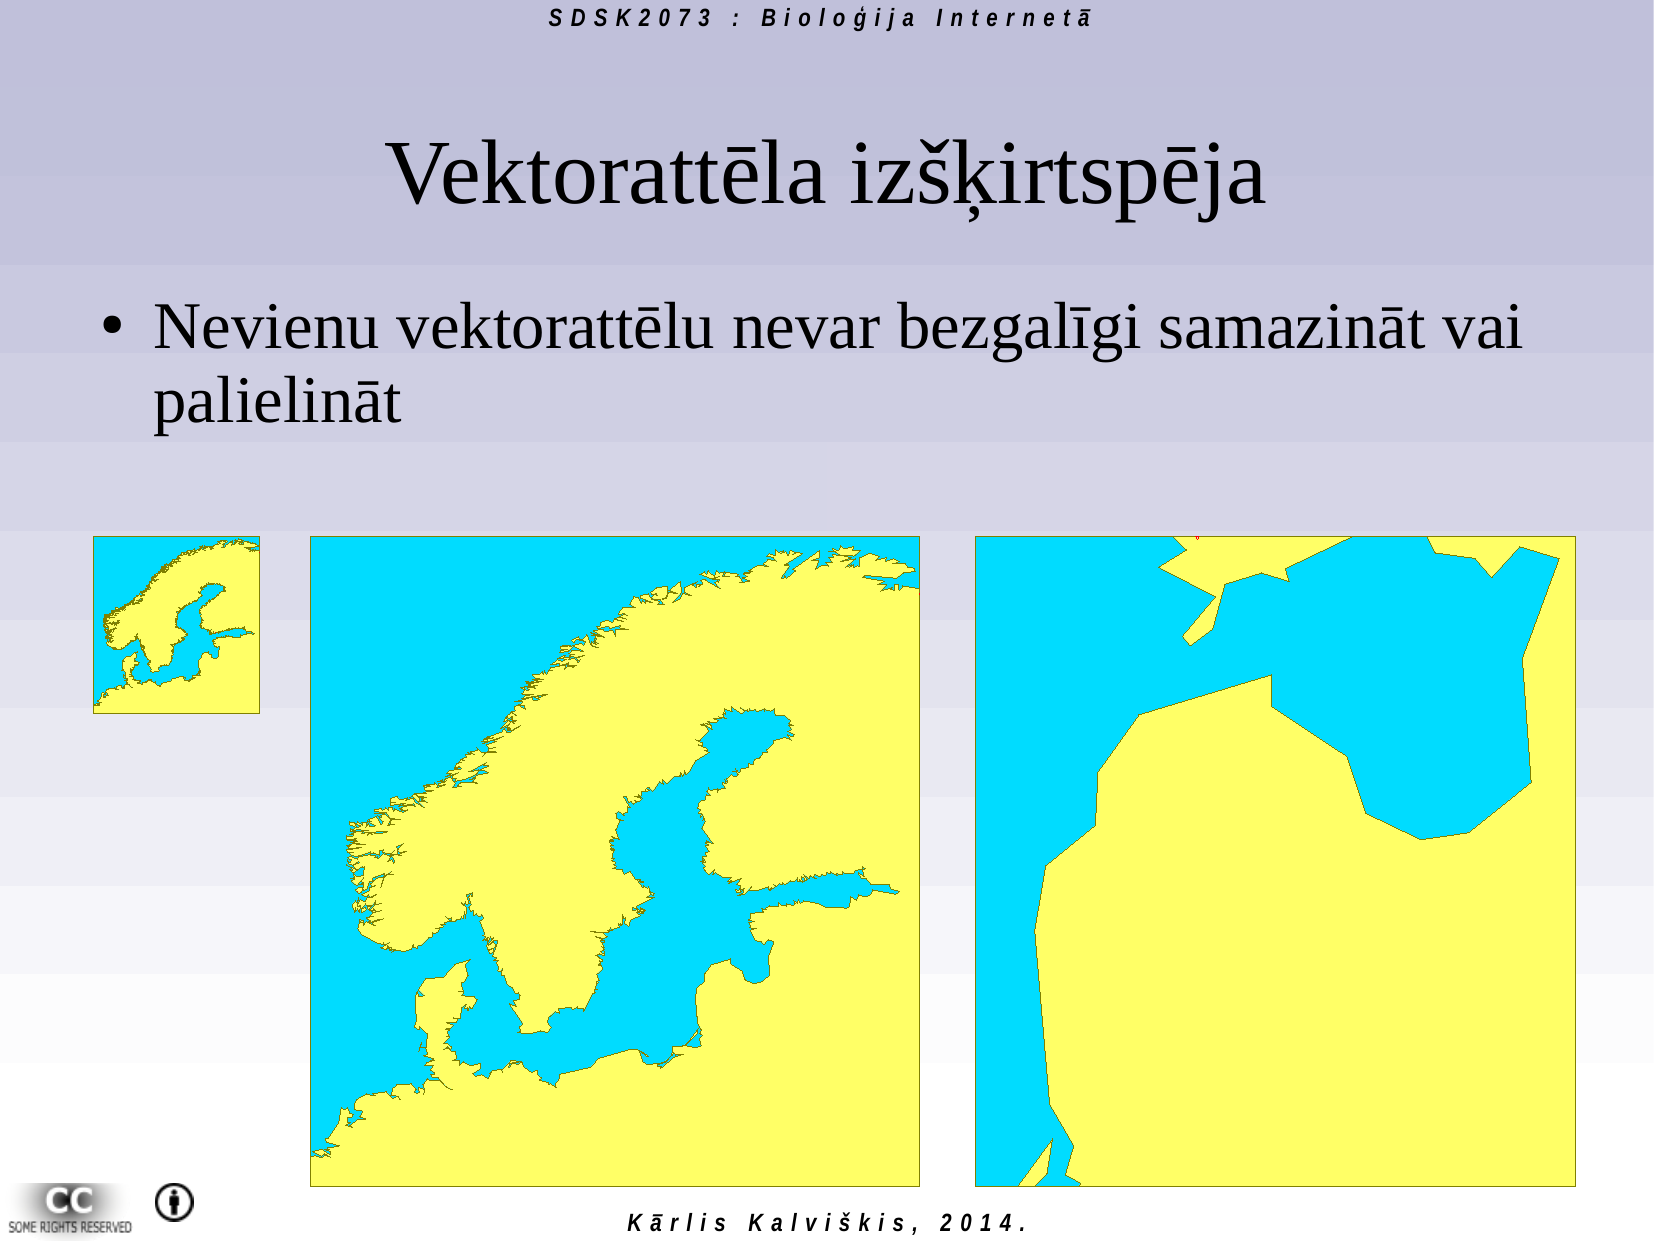

# Vektorattēla izšķirtspēja
Nevienu vektorattēlu nevar bezgalīgi samazināt vai palielināt